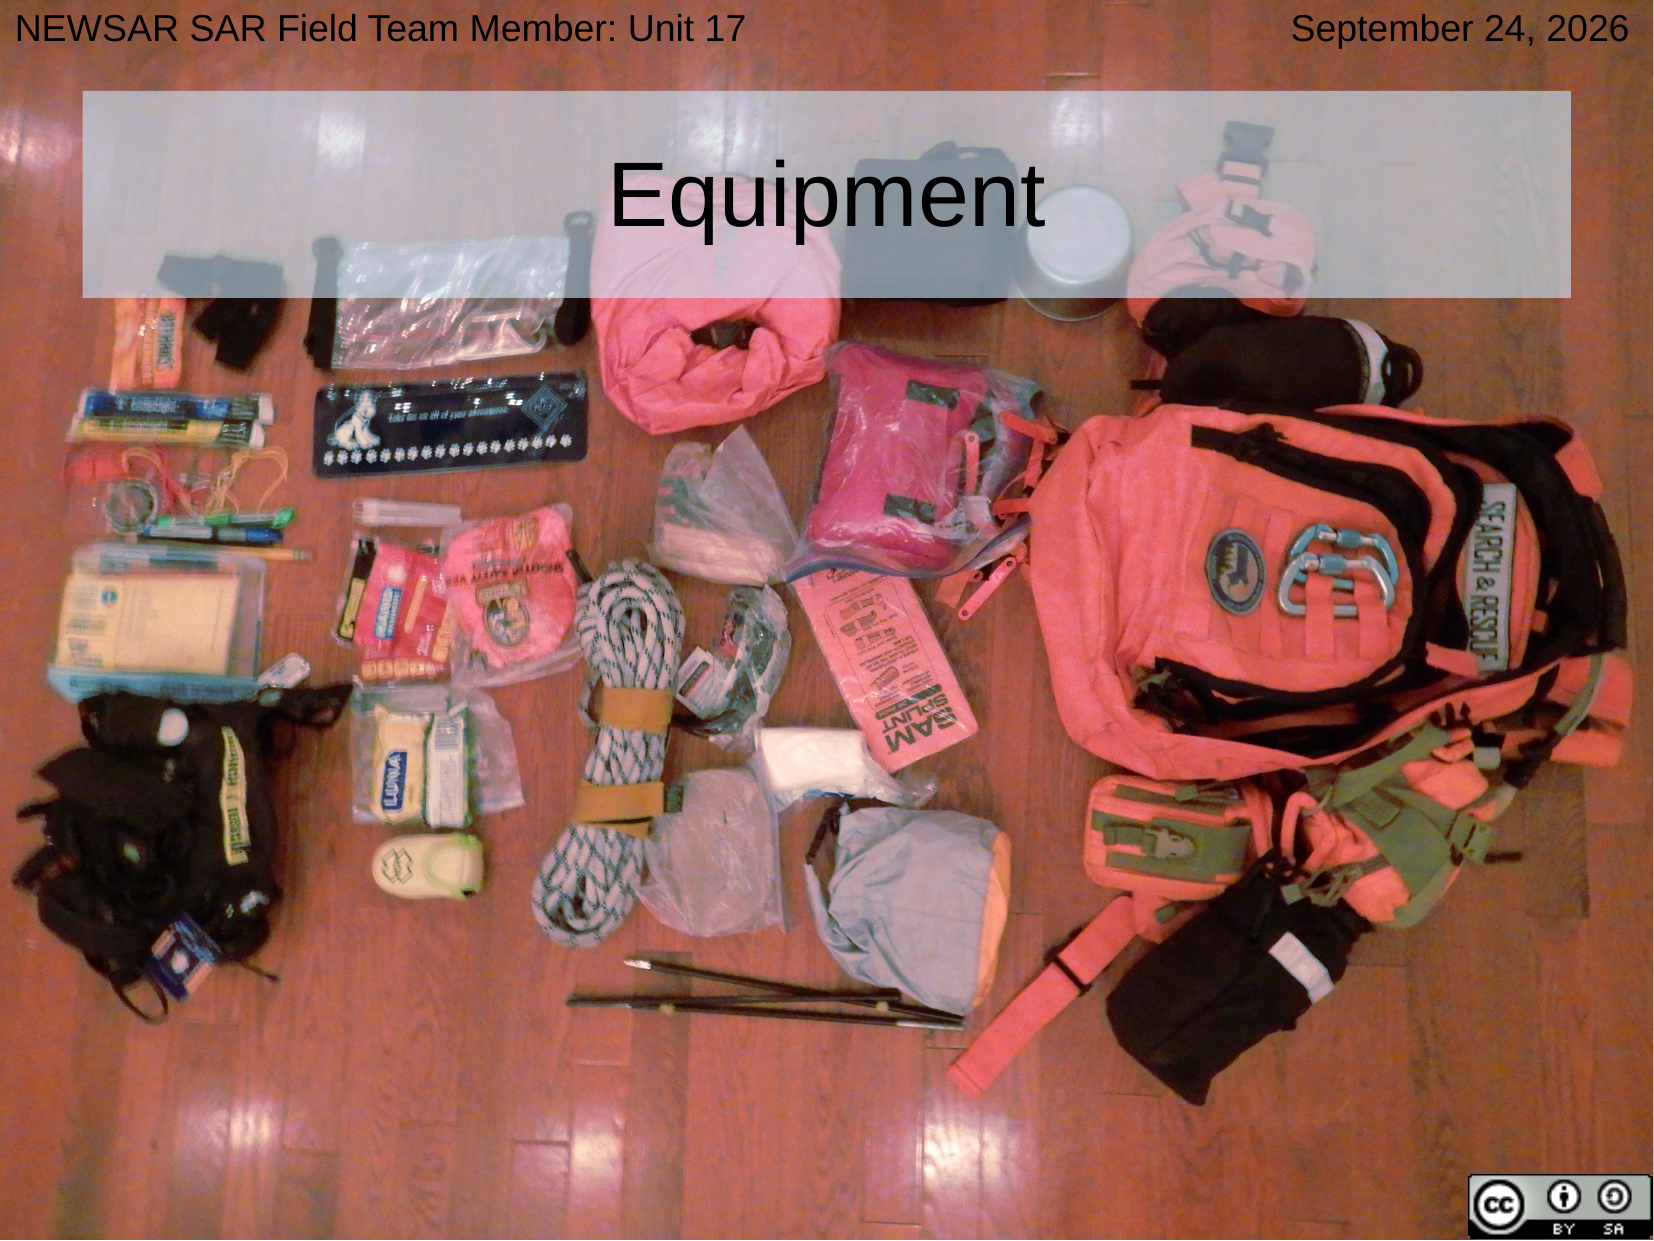

NEWSAR SAR Field Team Member: Unit 17
# Equipment